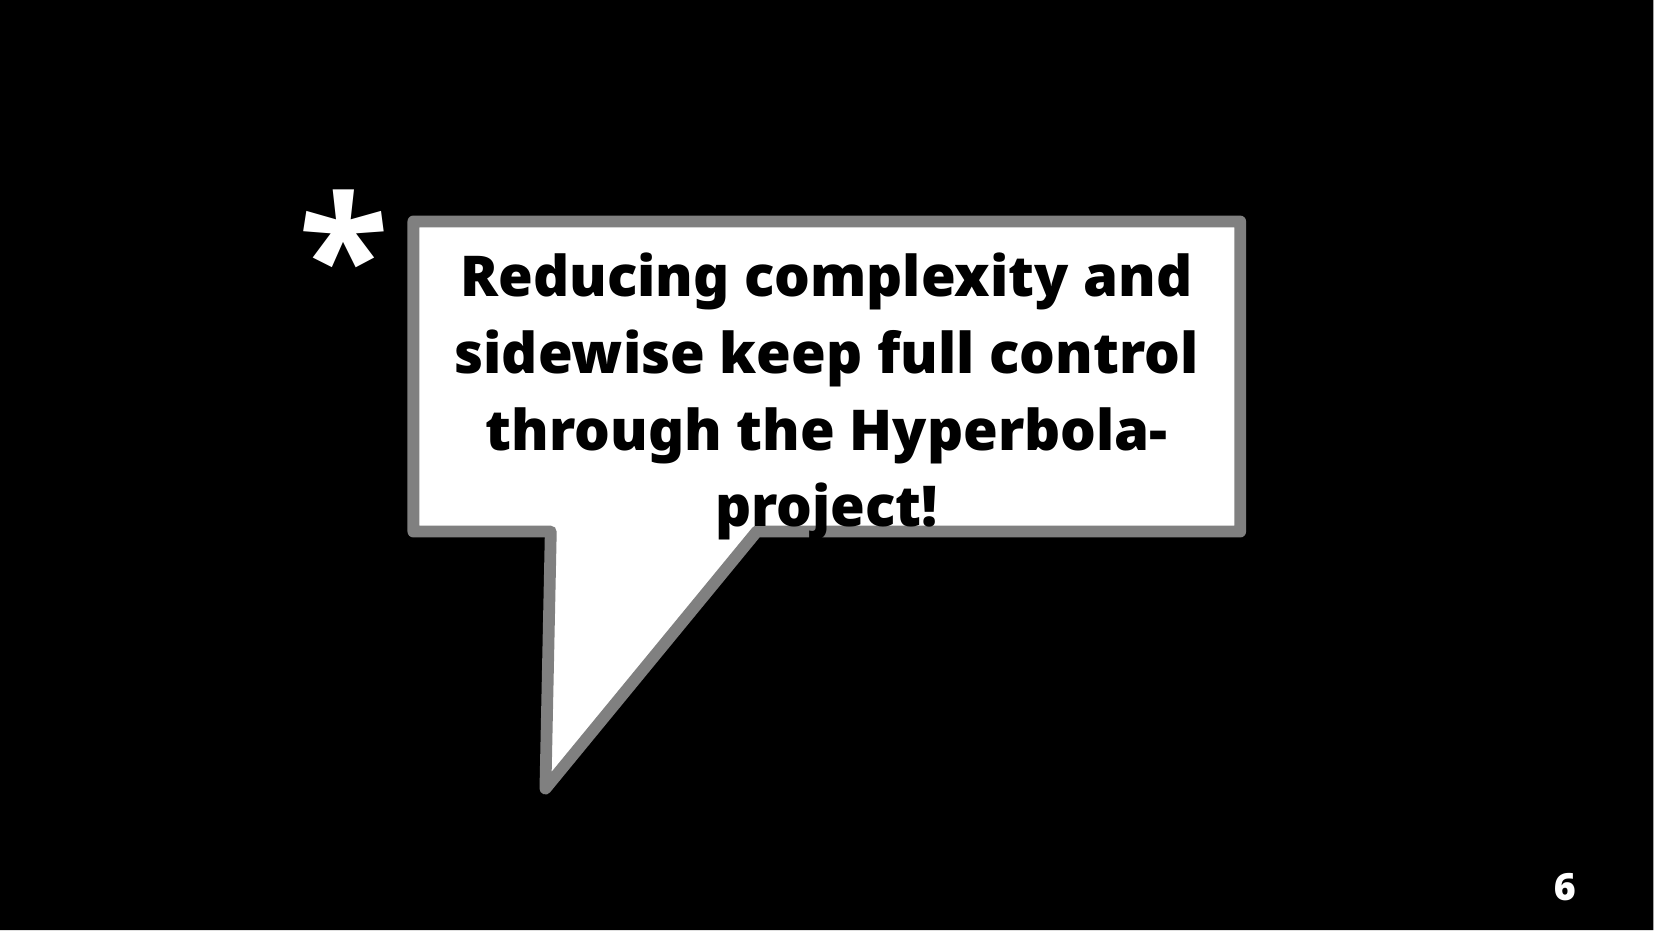

# Reducing complexity and sidewise keep full control through the Hyperbola-project!
6